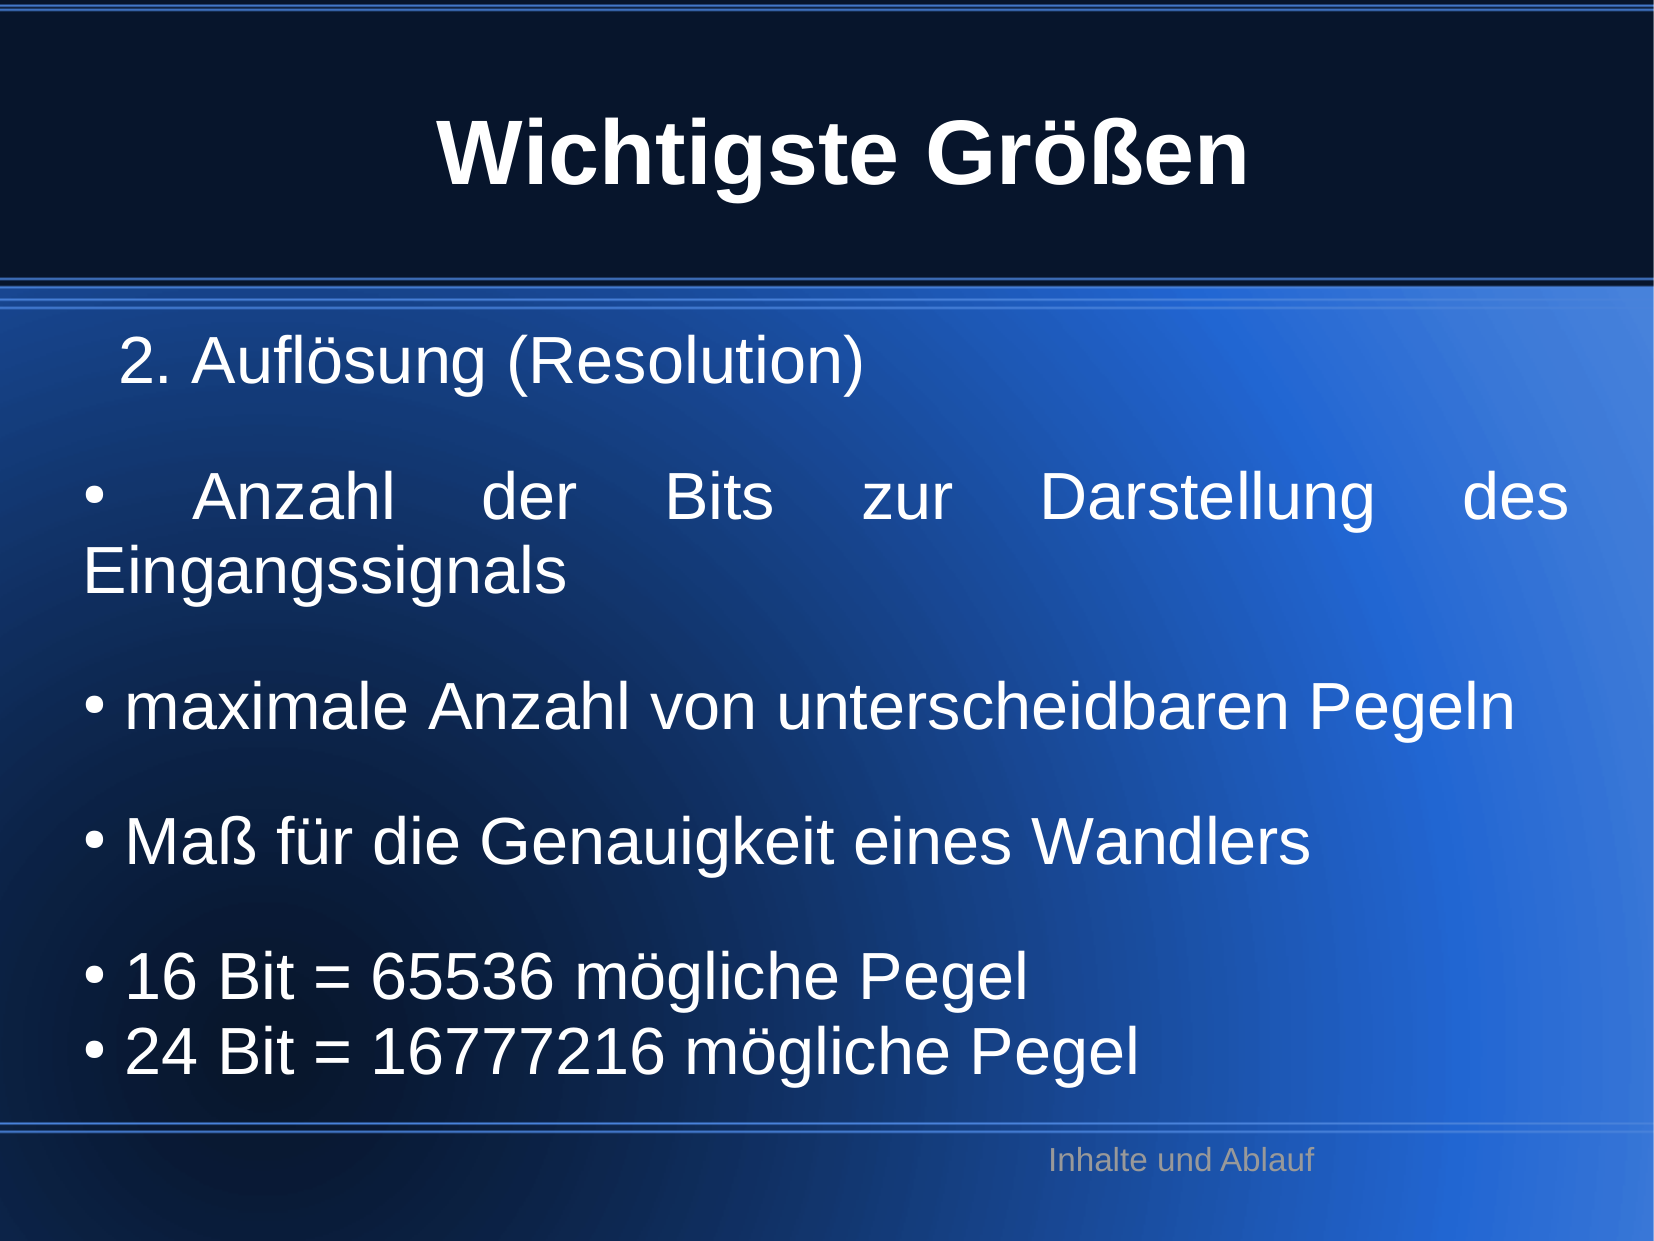

# Wichtigste Größen
2. Auflösung (Resolution)
 Anzahl der Bits zur Darstellung des Eingangssignals
 maximale Anzahl von unterscheidbaren Pegeln
 Maß für die Genauigkeit eines Wandlers
 16 Bit = 65536 mögliche Pegel
 24 Bit = 16777216 mögliche Pegel
Inhalte und Ablauf